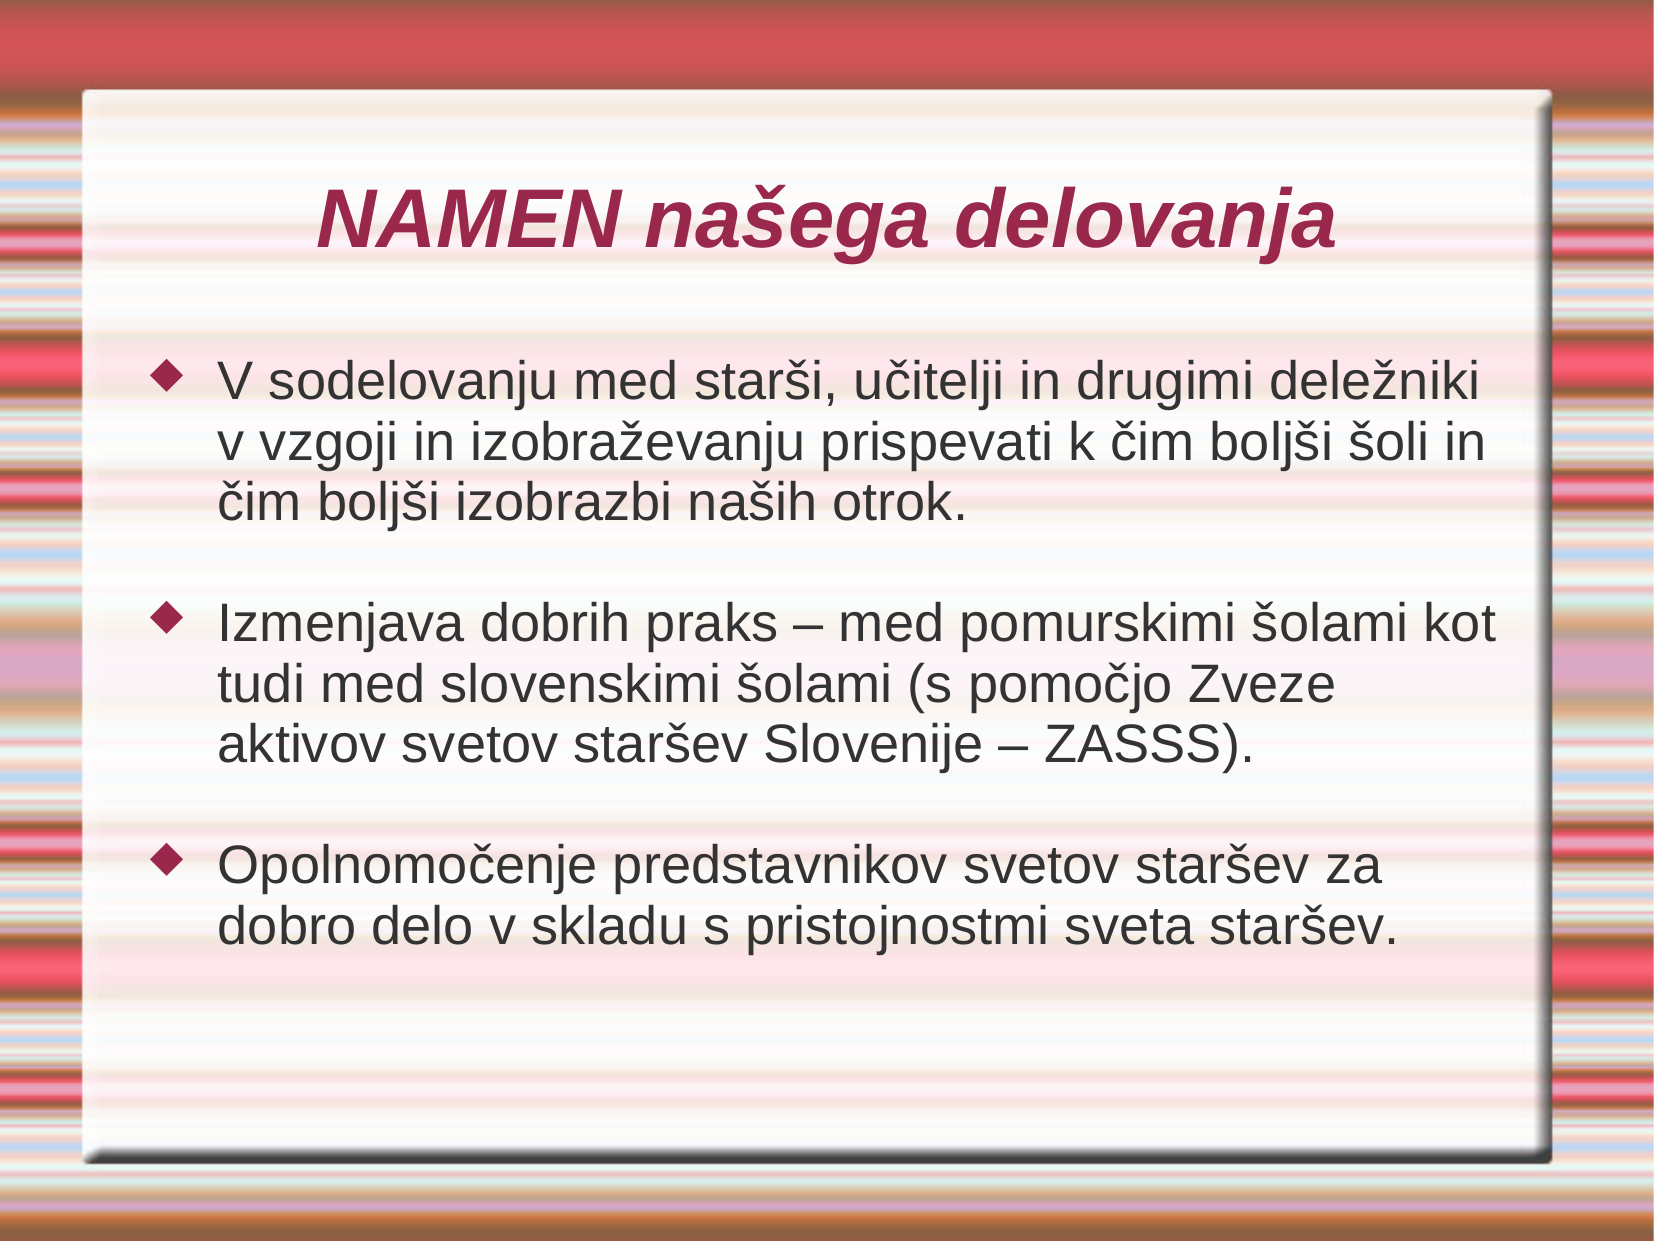

# NAMEN našega delovanja
V sodelovanju med starši, učitelji in drugimi deležniki v vzgoji in izobraževanju prispevati k čim boljši šoli in čim boljši izobrazbi naših otrok.
Izmenjava dobrih praks – med pomurskimi šolami kot tudi med slovenskimi šolami (s pomočjo Zveze aktivov svetov staršev Slovenije – ZASSS).
Opolnomočenje predstavnikov svetov staršev za dobro delo v skladu s pristojnostmi sveta staršev.